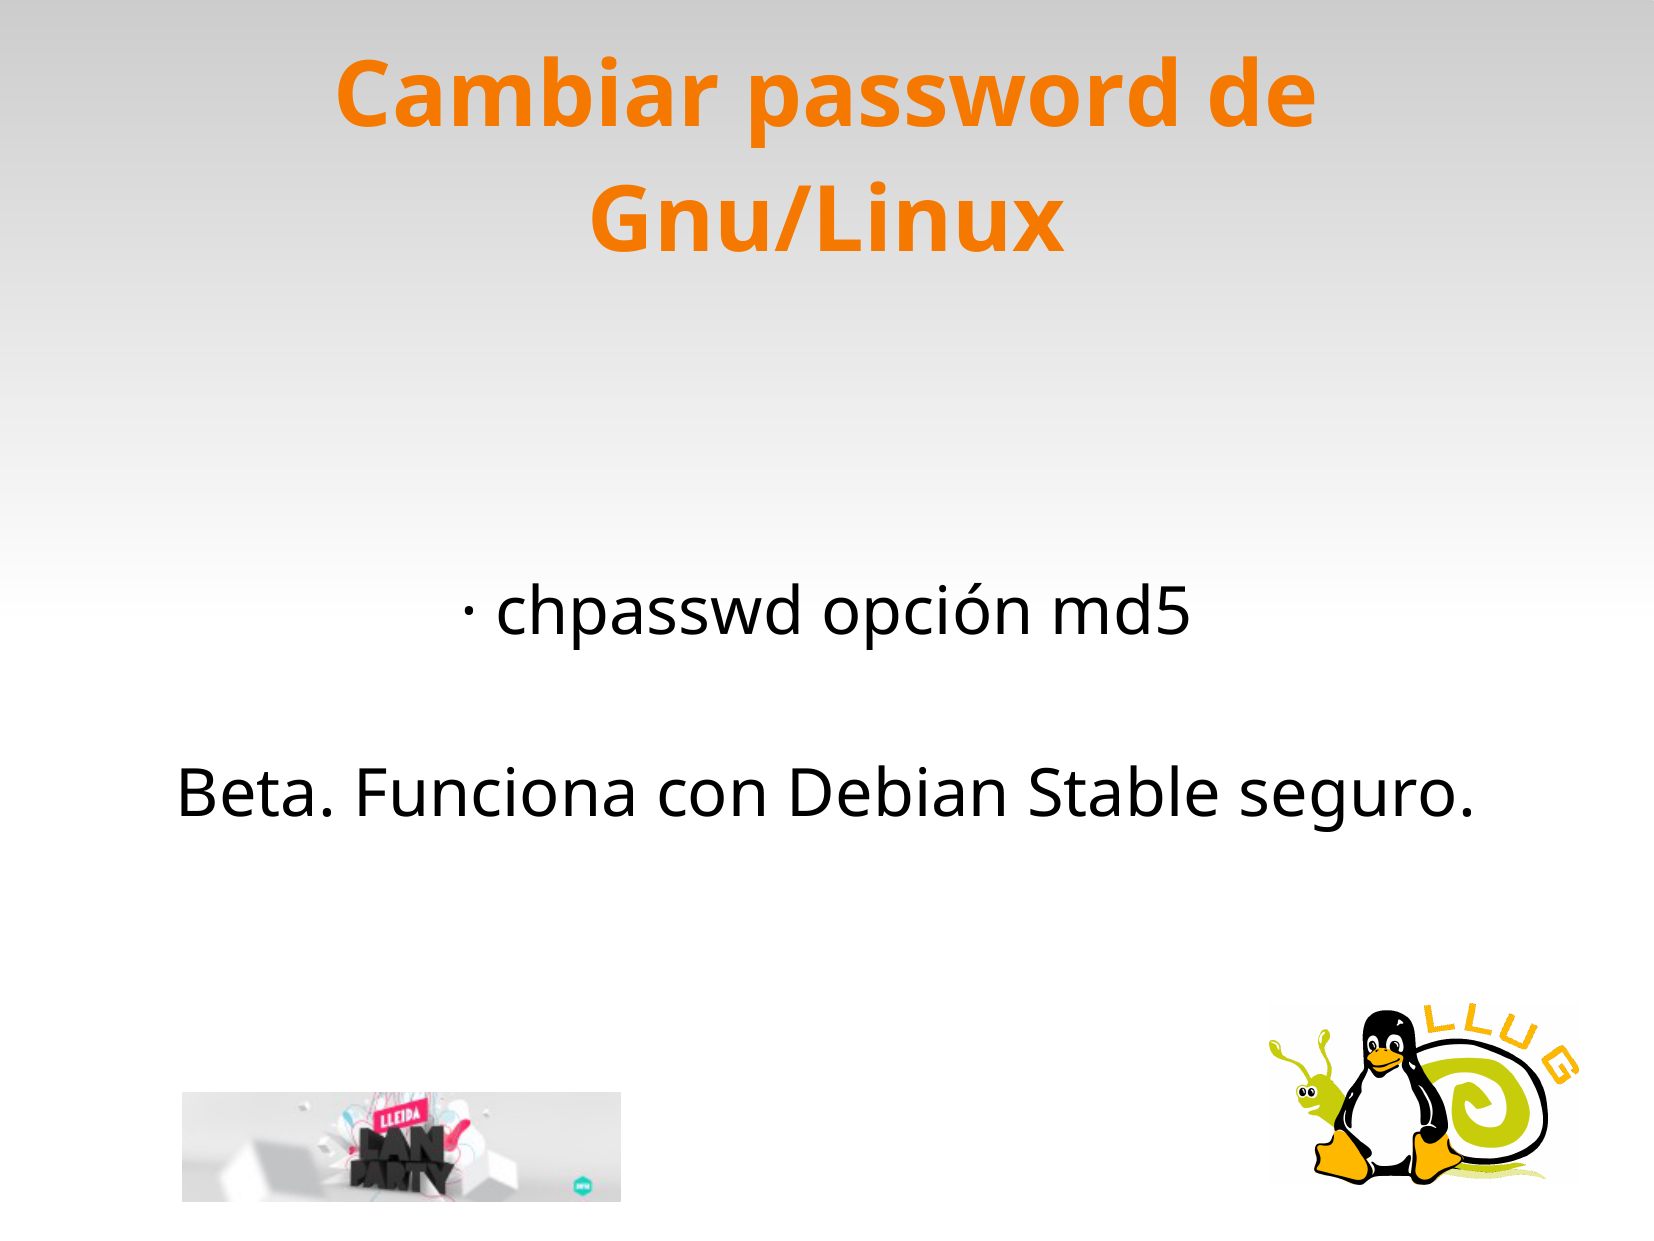

# Cambiar password de Gnu/Linux
· chpasswd opción md5
Beta. Funciona con Debian Stable seguro.